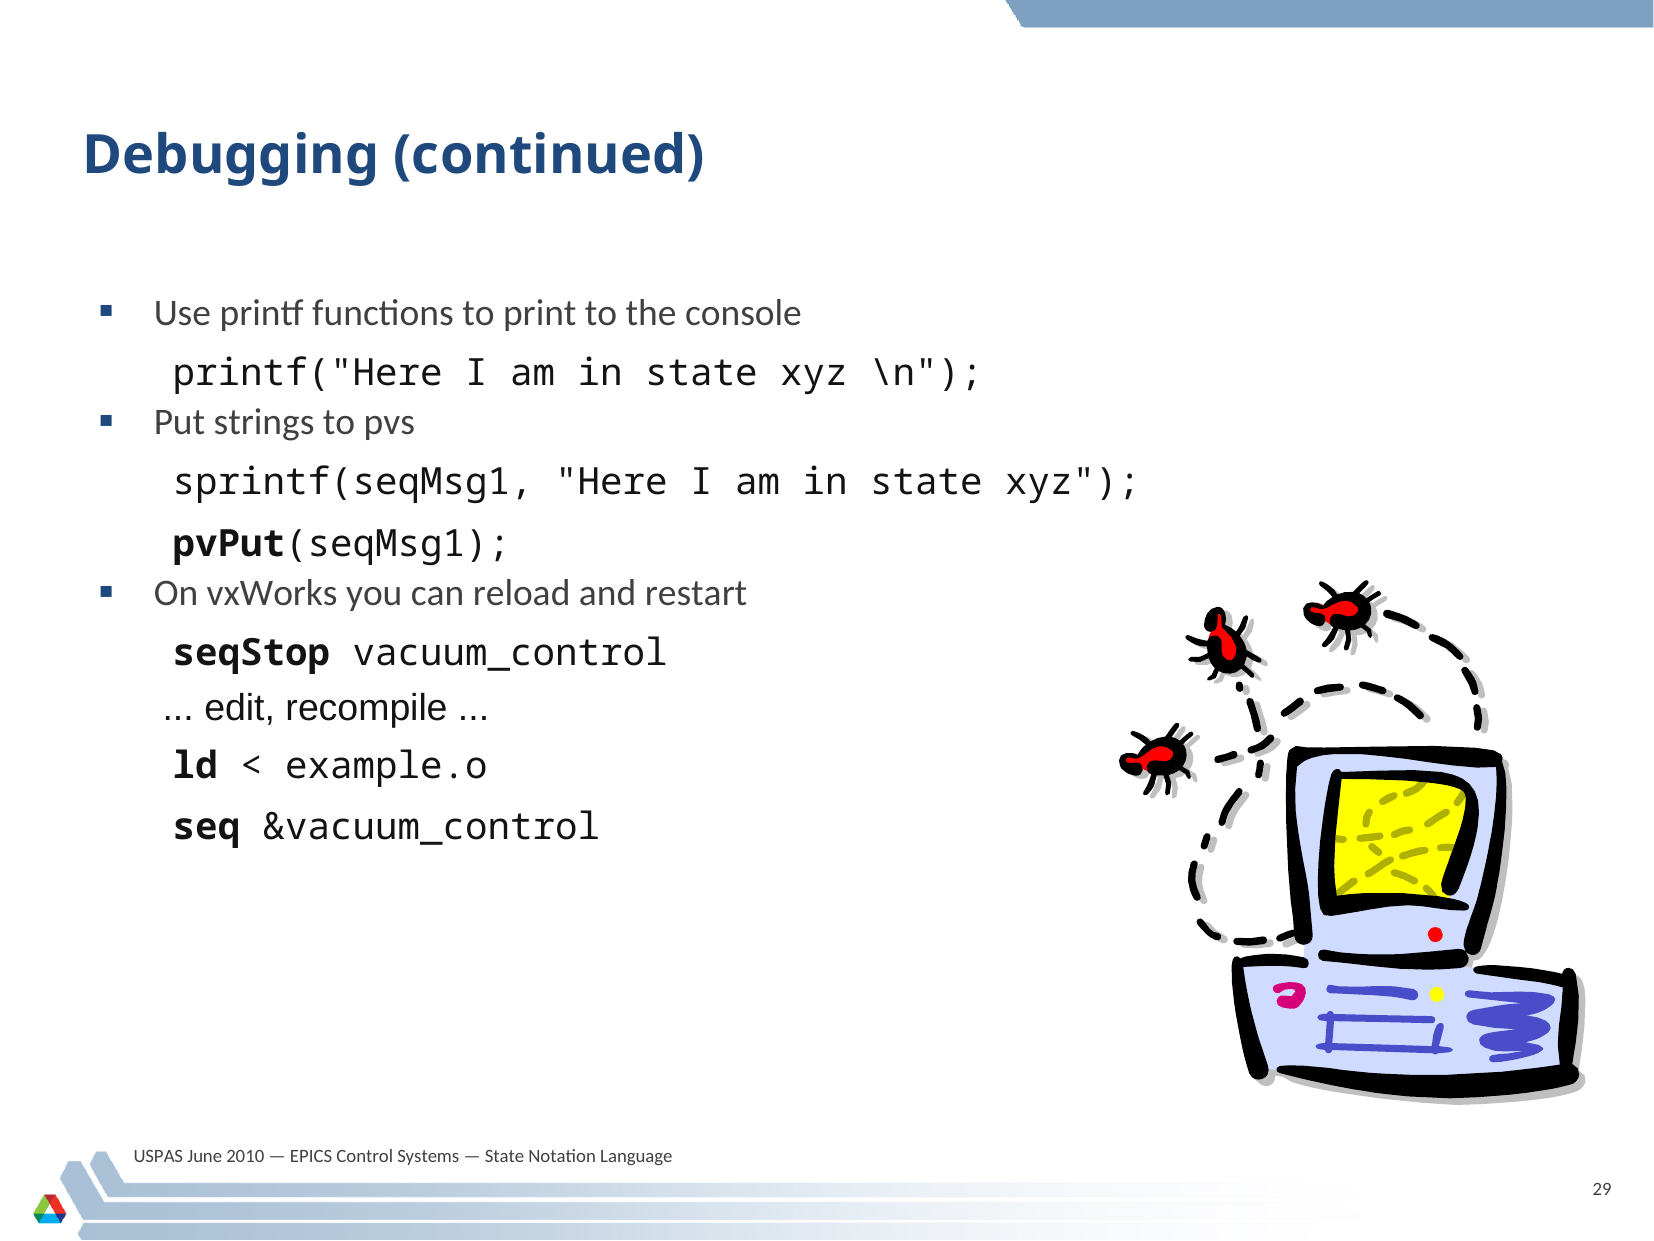

# Debugging (continued)
Use printf functions to print to the console
printf("Here I am in state xyz \n");
Put strings to pvs
sprintf(seqMsg1, "Here I am in state xyz");
pvPut(seqMsg1);
On vxWorks you can reload and restart
seqStop vacuum_control
... edit, recompile ...
ld < example.o
seq &vacuum_control
USPAS June 2010 — EPICS Control Systems — State Notation Language
29